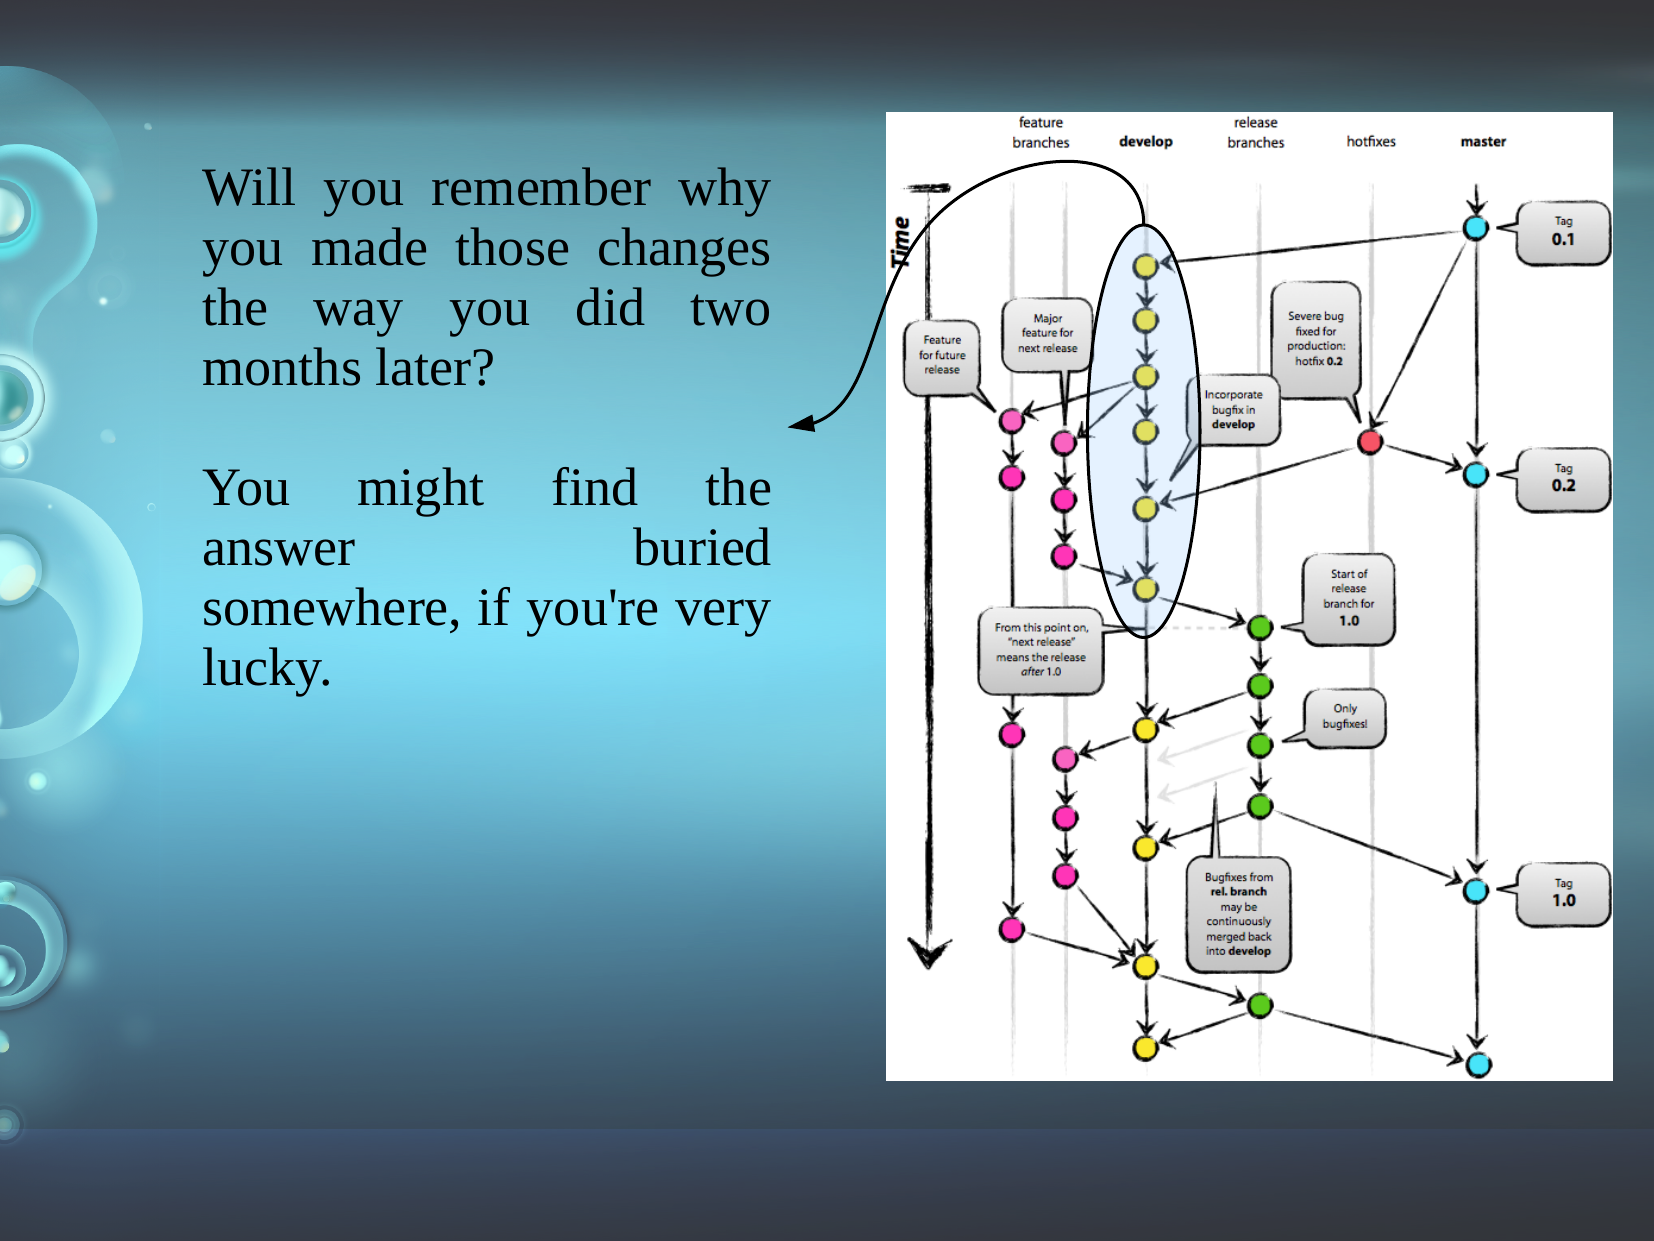

Will you remember why you made those changes the way you did two months later?
You might find the answer buried somewhere, if you're very lucky.